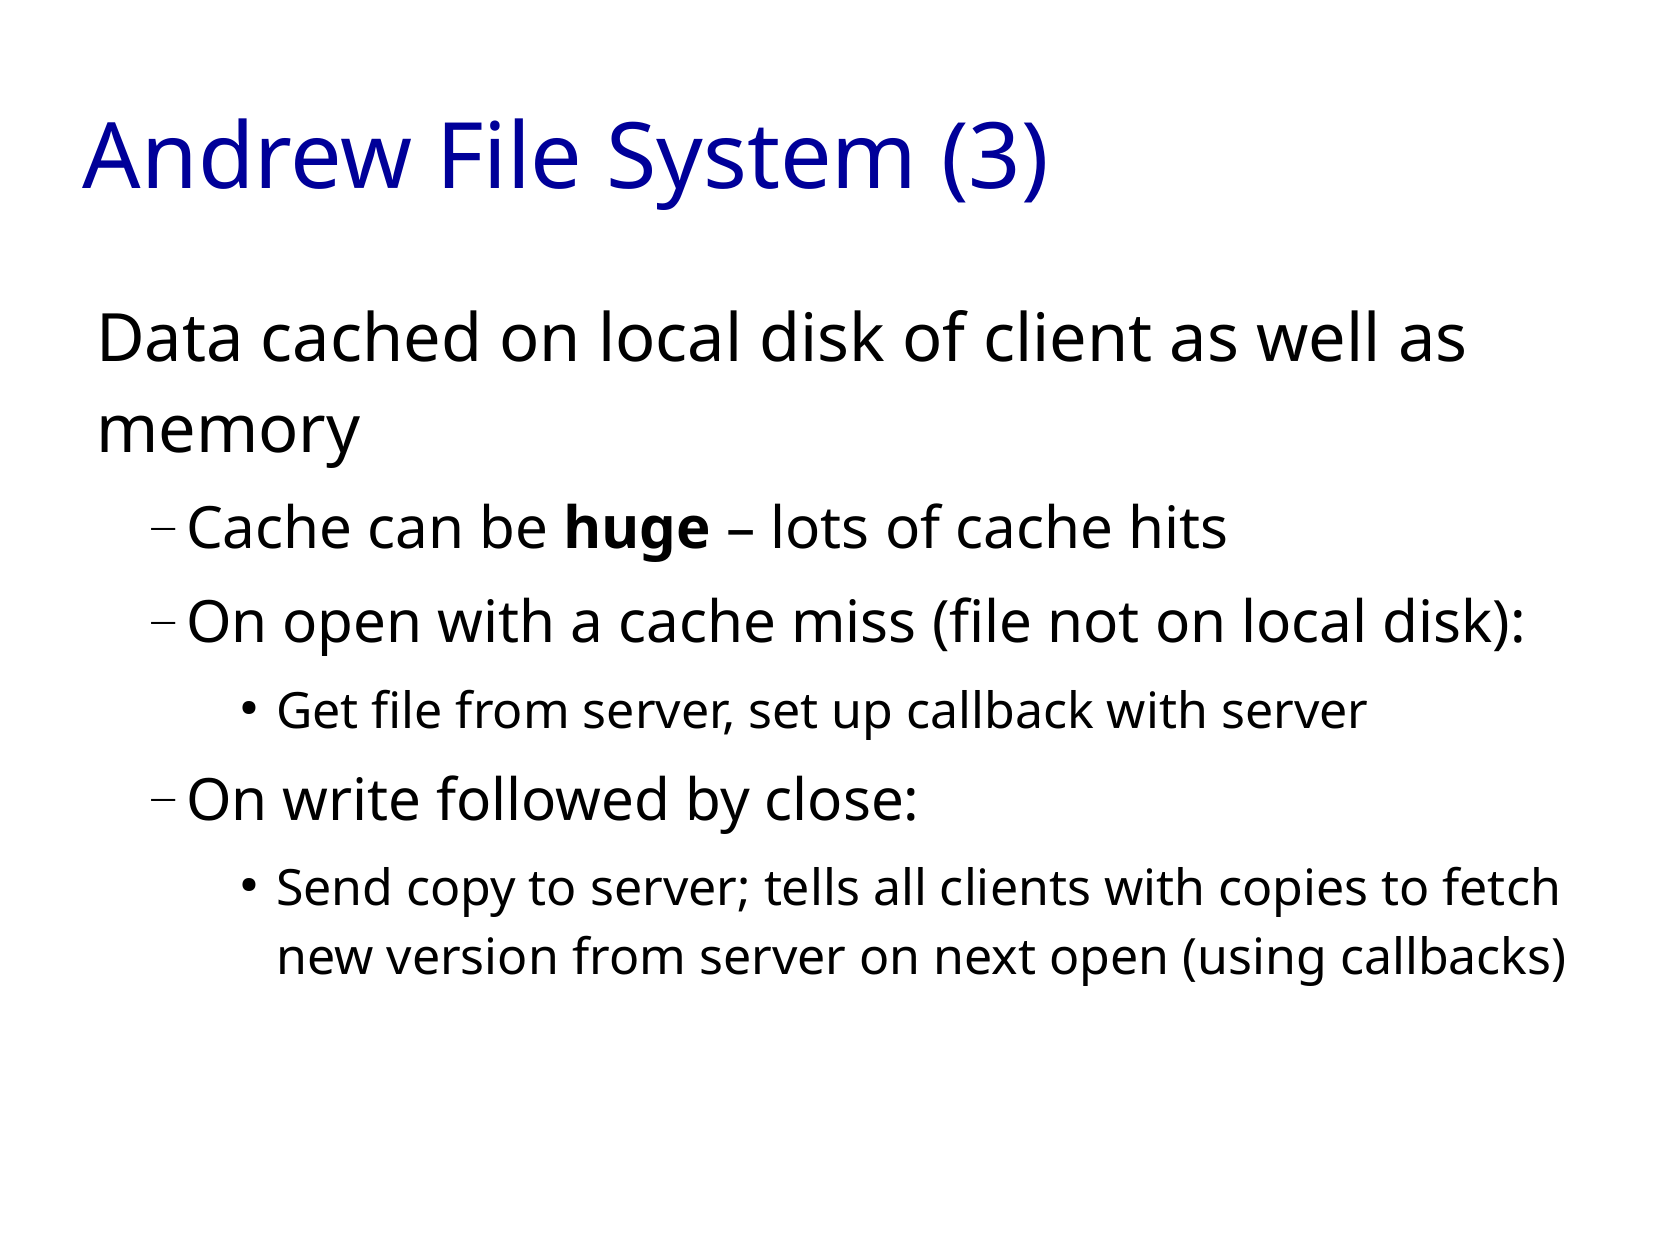

# Andrew File System (3)
Data cached on local disk of client as well as memory
Cache can be huge – lots of cache hits
On open with a cache miss (file not on local disk):
Get file from server, set up callback with server
On write followed by close:
Send copy to server; tells all clients with copies to fetch new version from server on next open (using callbacks)